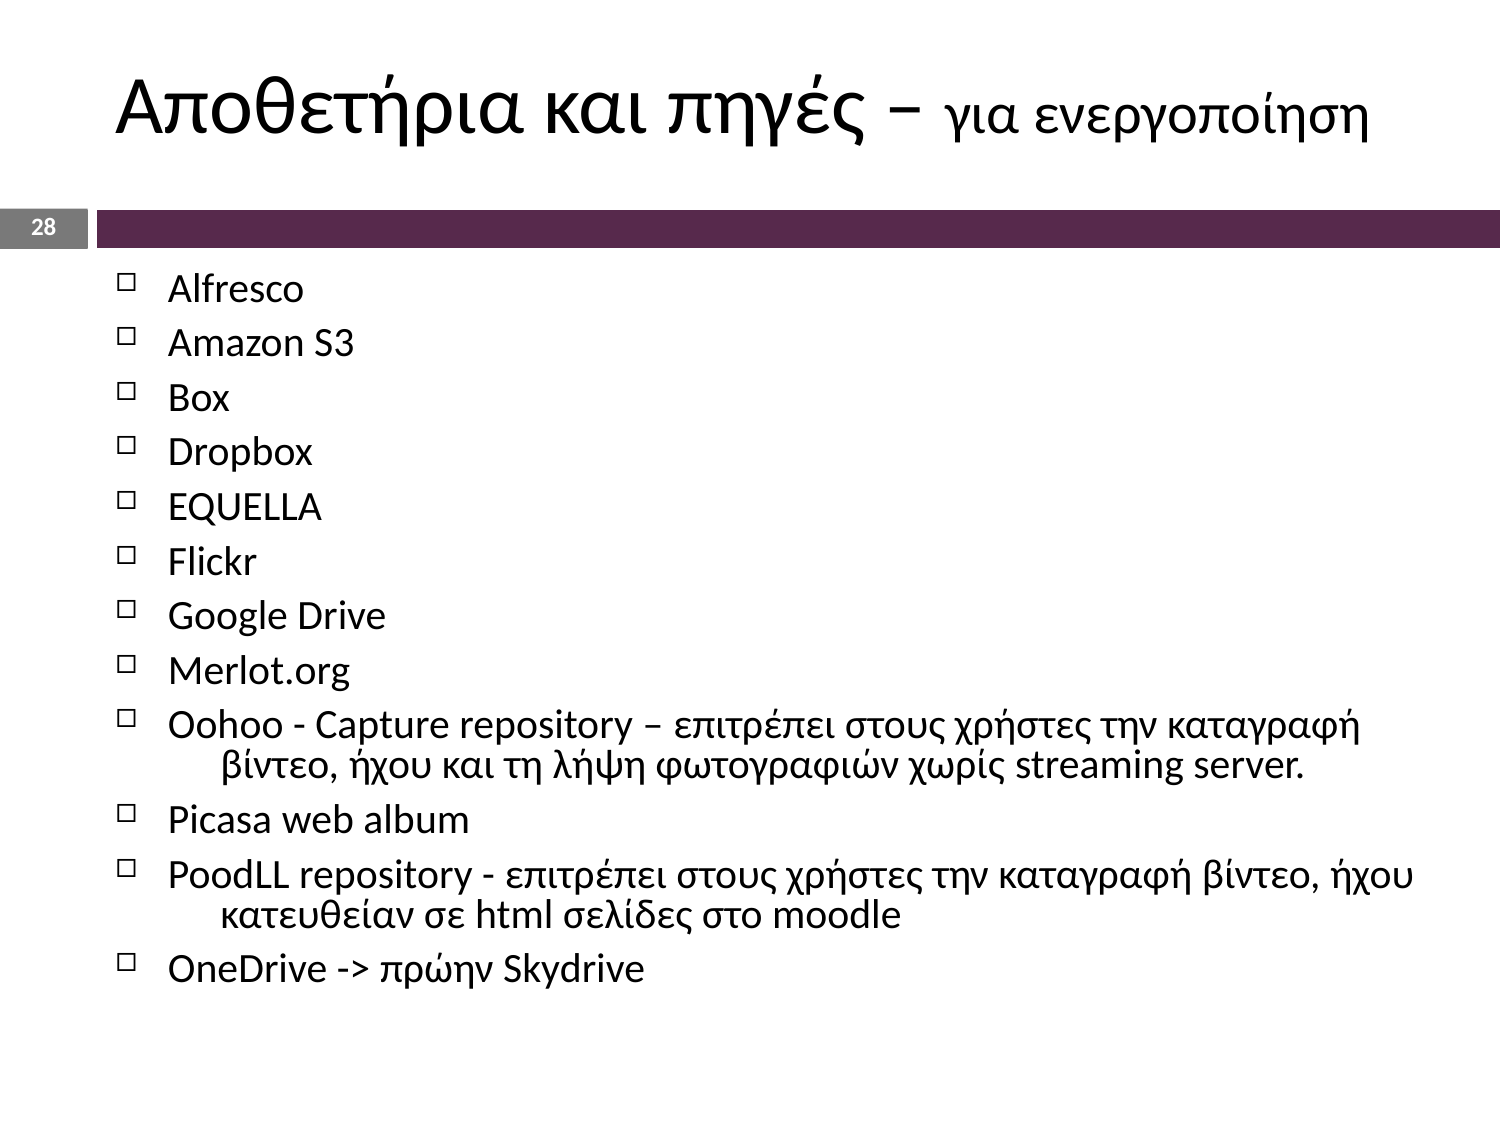

# Αποθετήρια και πηγές – για ενεργοποίηση
Alfresco
Amazon S3
Box
Dropbox
EQUELLA
Flickr
Google Drive
Merlot.org
Oohoo - Capture repository – επιτρέπει στους χρήστες την καταγραφή βίντεο, ήχου και τη λήψη φωτογραφιών χωρίς streaming server.
Picasa web album
PoodLL repository - επιτρέπει στους χρήστες την καταγραφή βίντεο, ήχου κατευθείαν σε html σελίδες στο moodle
OneDrive -> πρώην Skydrive